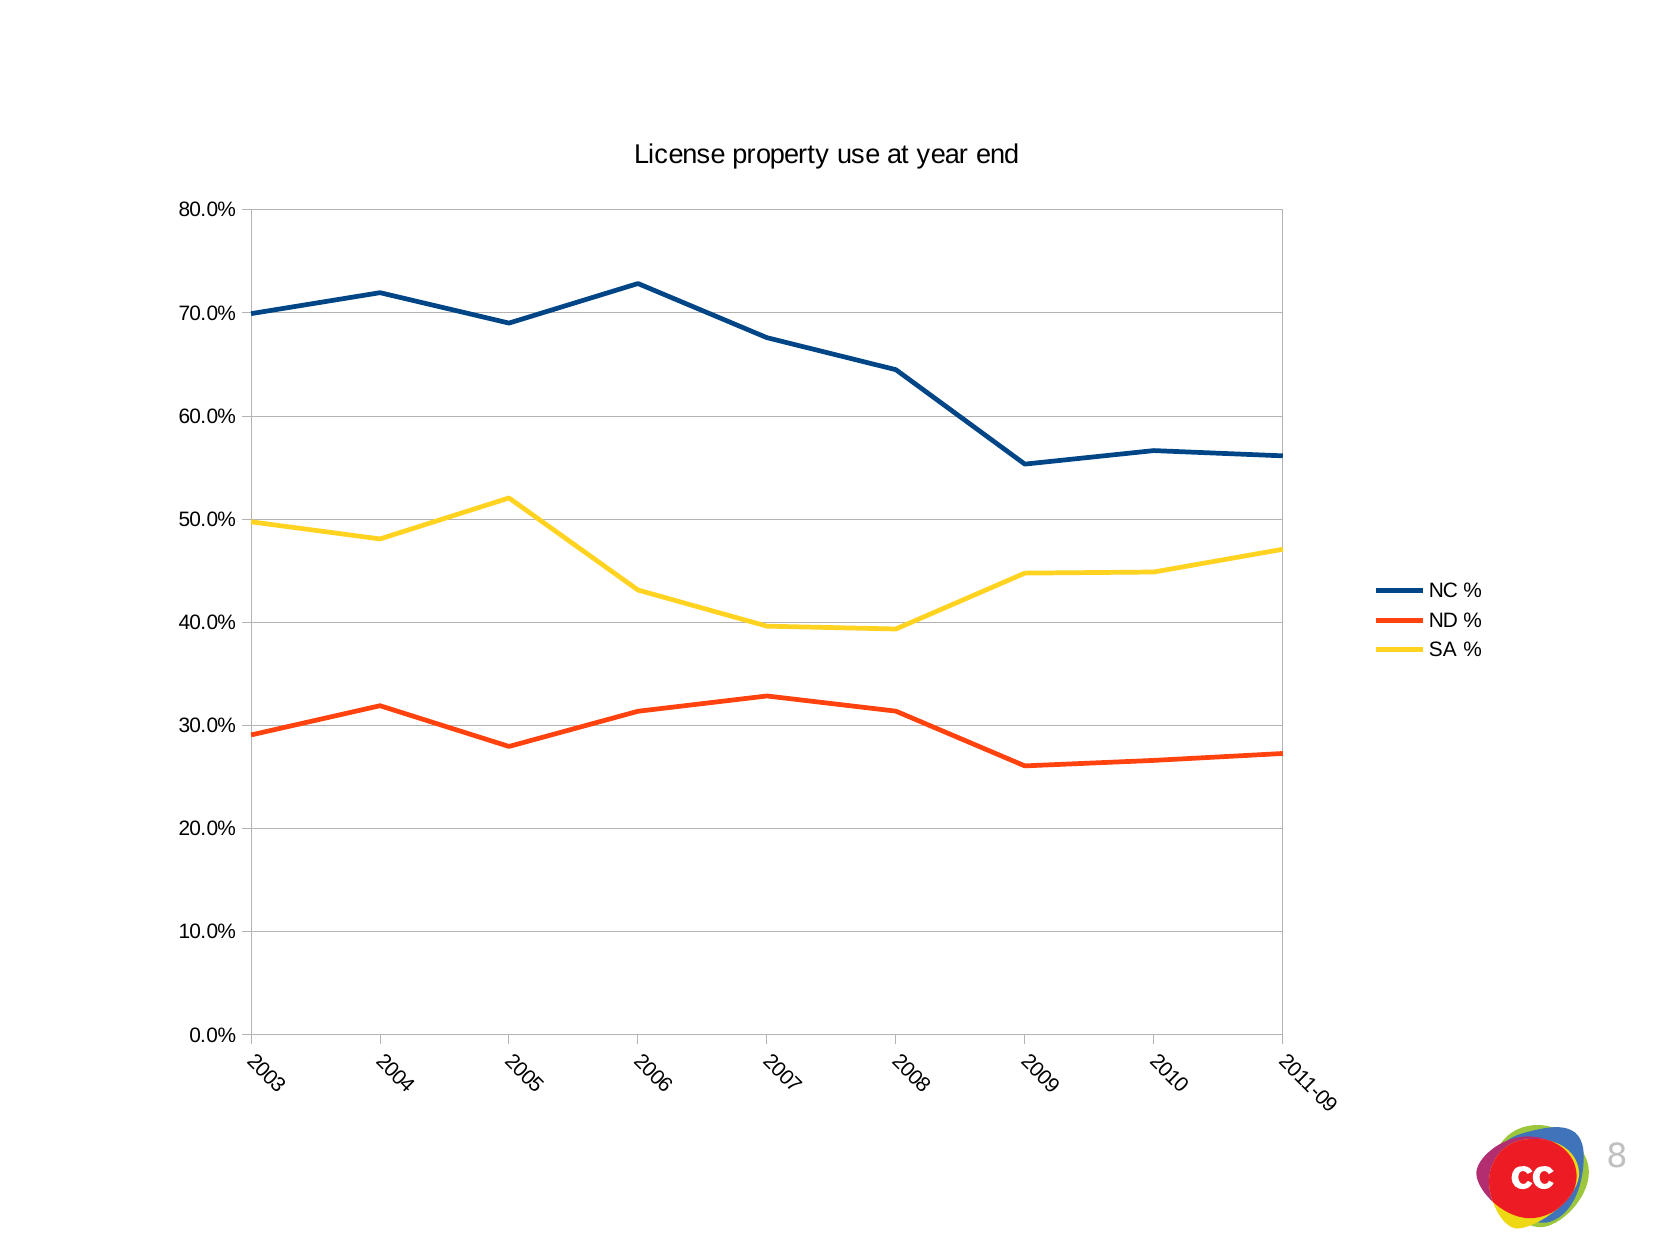

### Chart: License property use at year end
| Category | NC % | ND % | SA % |
|---|---|---|---|
| 2003 | 0.699306259355534 | 0.29076892415074 | 0.497499183709816 |
| 2004 | 0.719658286774708 | 0.319099979610647 | 0.480858889383577 |
| 2005 | 0.690170295191478 | 0.279596759229063 | 0.520624294355196 |
| 2006 | 0.728521597648606 | 0.313769066013404 | 0.431343825953781 |
| 2007 | 0.67601816938543 | 0.328585718875032 | 0.396249878066561 |
| 2008 | 0.644979012136302 | 0.313868294609045 | 0.393484725196572 |
| 2009 | 0.5534217351597 | 0.260779092713678 | 0.447734645185244 |
| 2010 | 0.566529667466581 | 0.266130186272461 | 0.44883670880628 |
| 2011-09 | 0.56142407840599 | 0.272789514041698 | 0.470859321744112 |